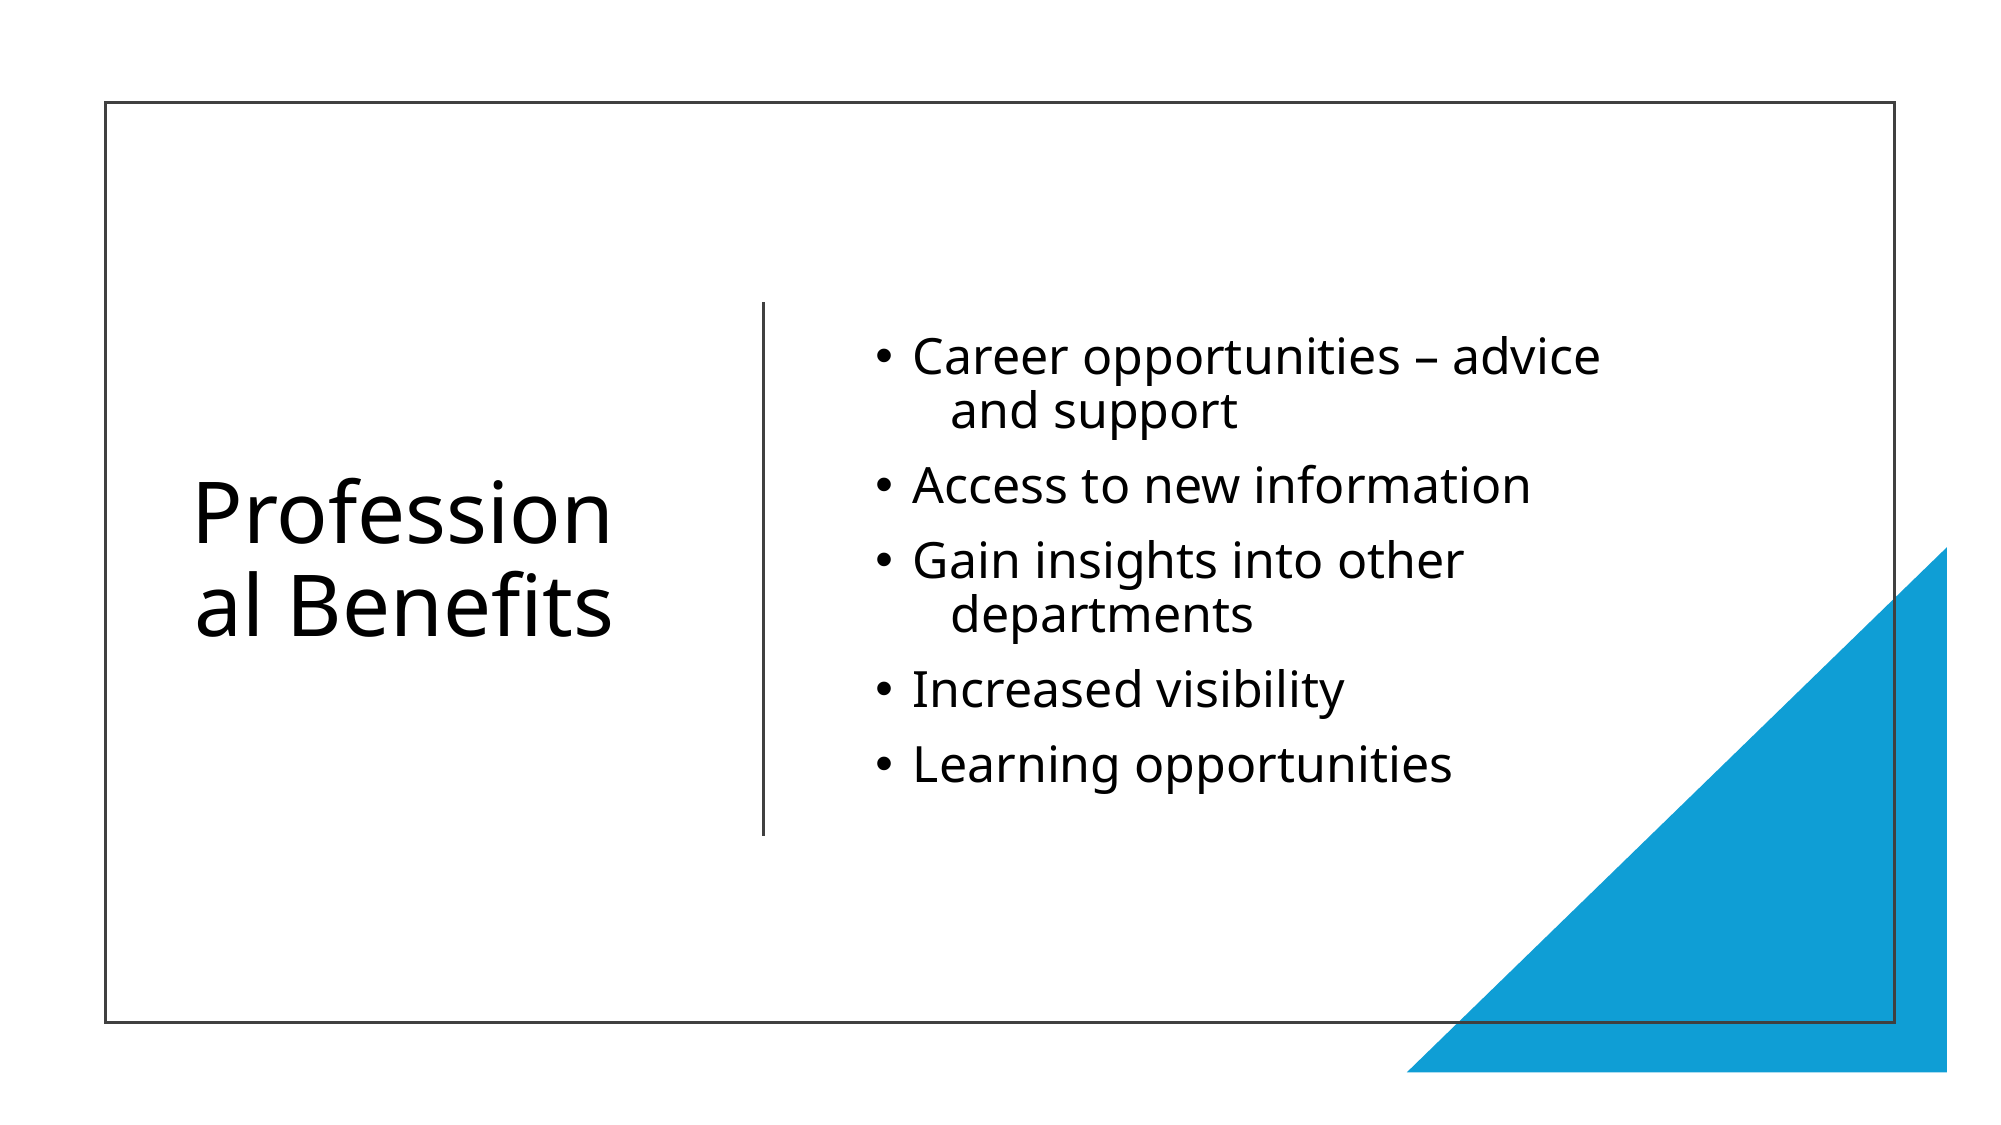

# Professional Benefits
Career opportunities – advice and support
Access to new information
Gain insights into other departments
Increased visibility
Learning opportunities